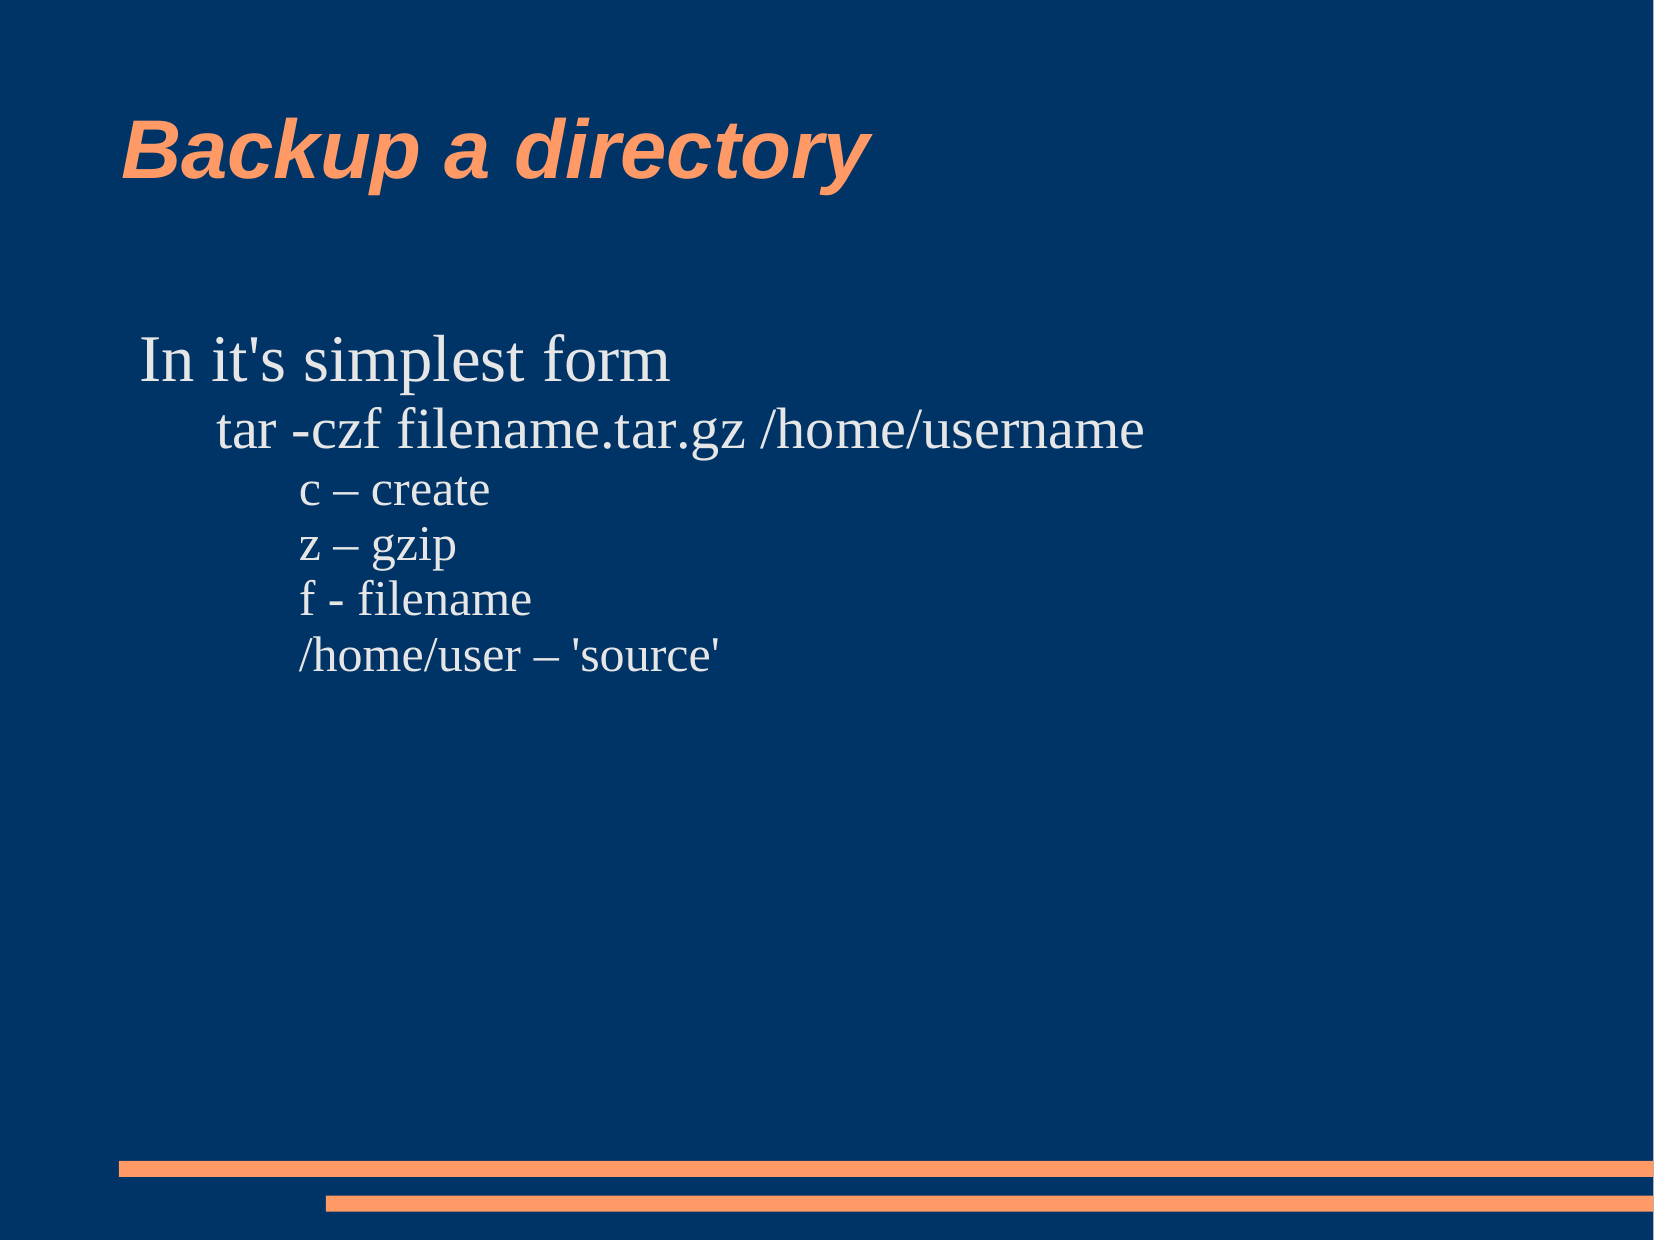

# Backup a directory
In it's simplest form
tar -czf filename.tar.gz /home/username
c – create
z – gzip
f - filename
/home/user – 'source'